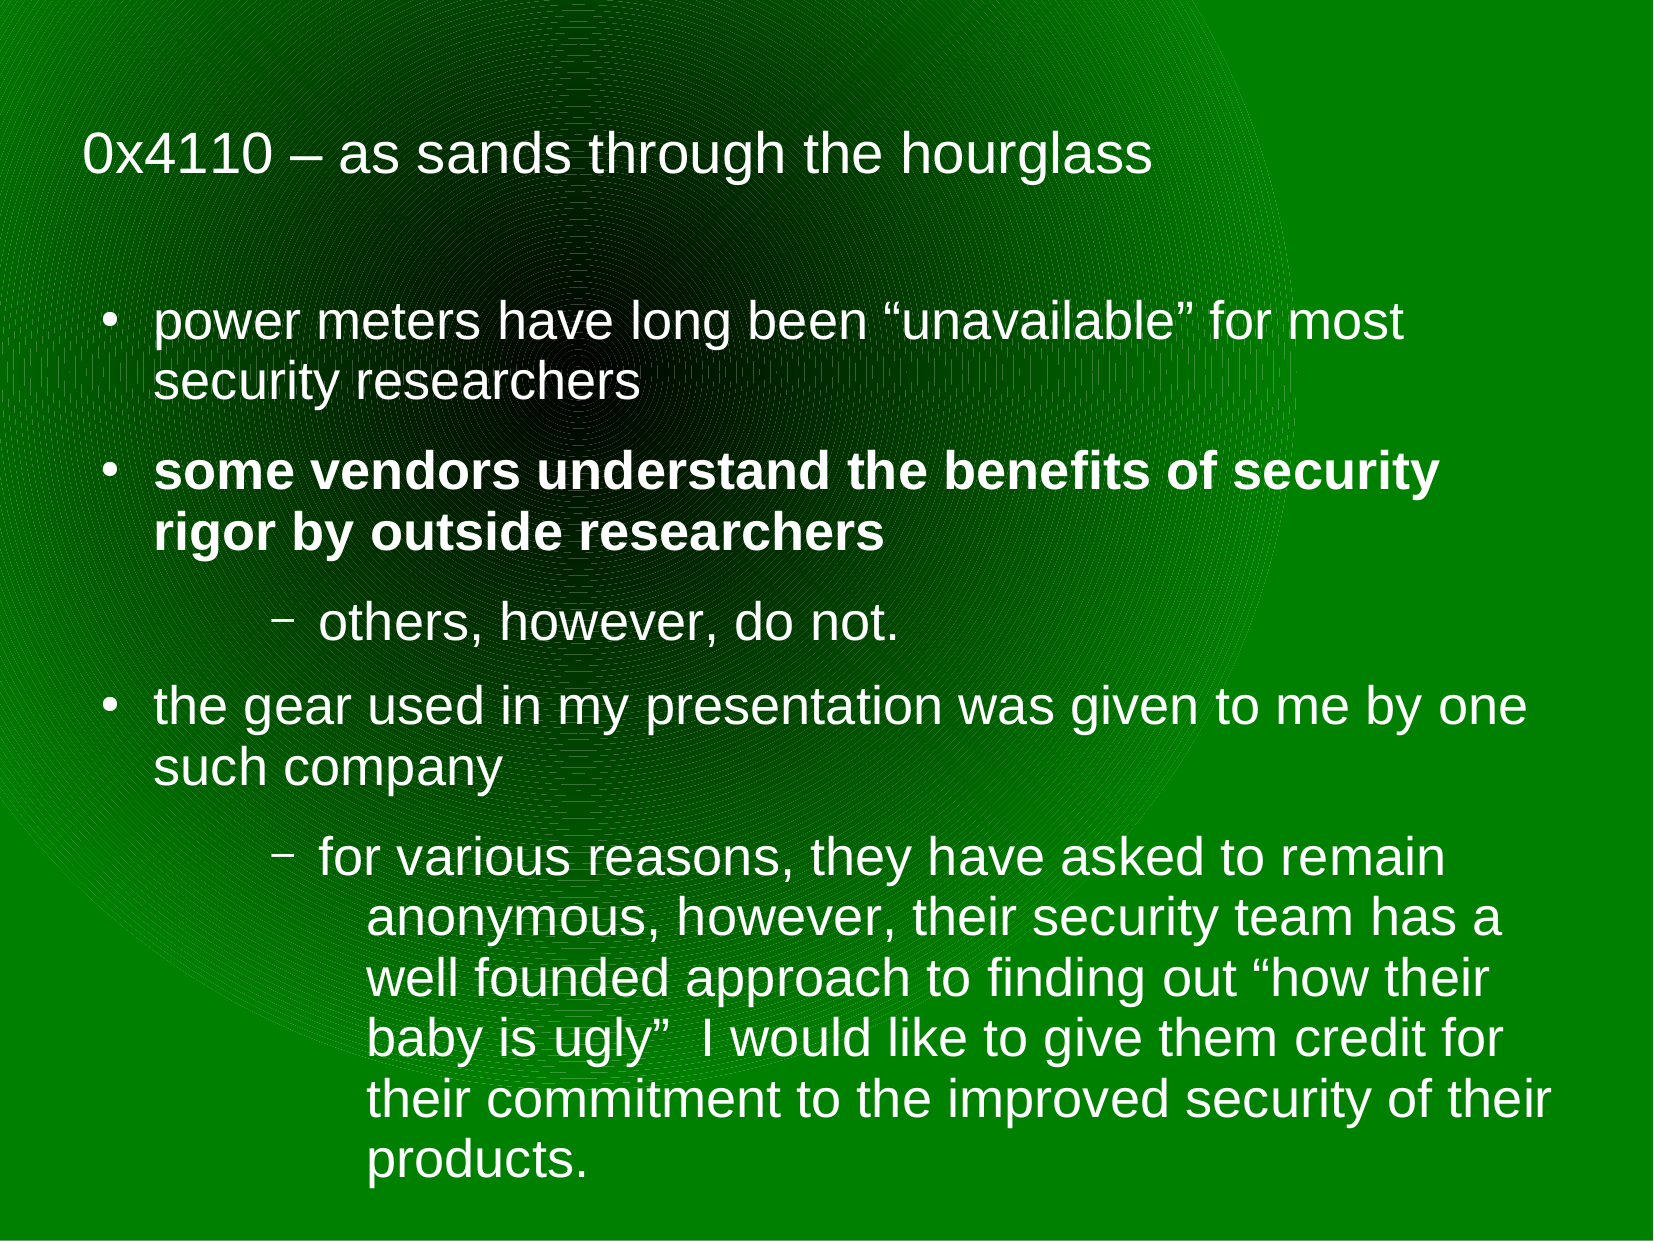

# 0x4110 – as sands through the hourglass
power meters have long been “unavailable” for most security researchers
some vendors understand the benefits of security rigor by outside researchers
others, however, do not.
the gear used in my presentation was given to me by one such company
for various reasons, they have asked to remain anonymous, however, their security team has a well founded approach to finding out “how their baby is ugly” I would like to give them credit for their commitment to the improved security of their products.